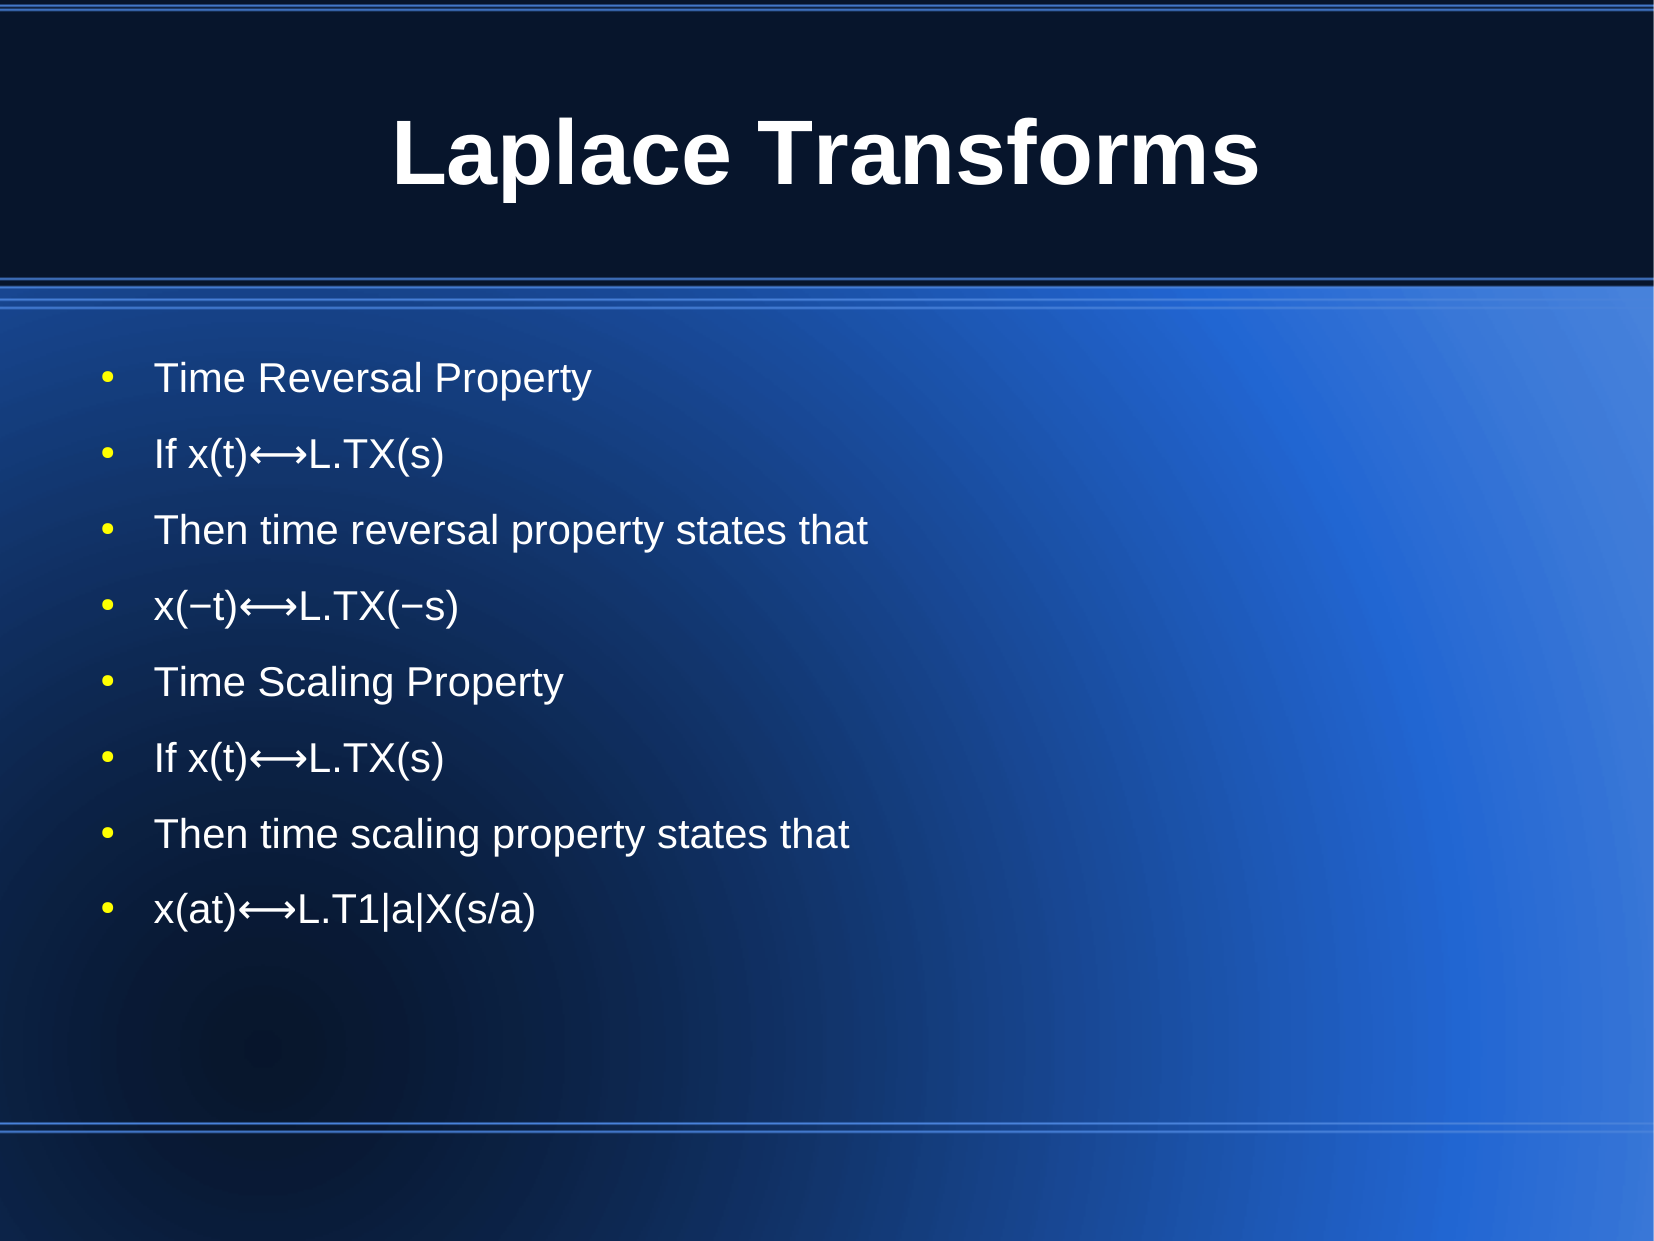

# Laplace Transforms
Time Reversal Property
If x(t)⟷L.TX(s)
Then time reversal property states that
x(−t)⟷L.TX(−s)
Time Scaling Property
If x(t)⟷L.TX(s)
Then time scaling property states that
x(at)⟷L.T1|a|X(s/a)